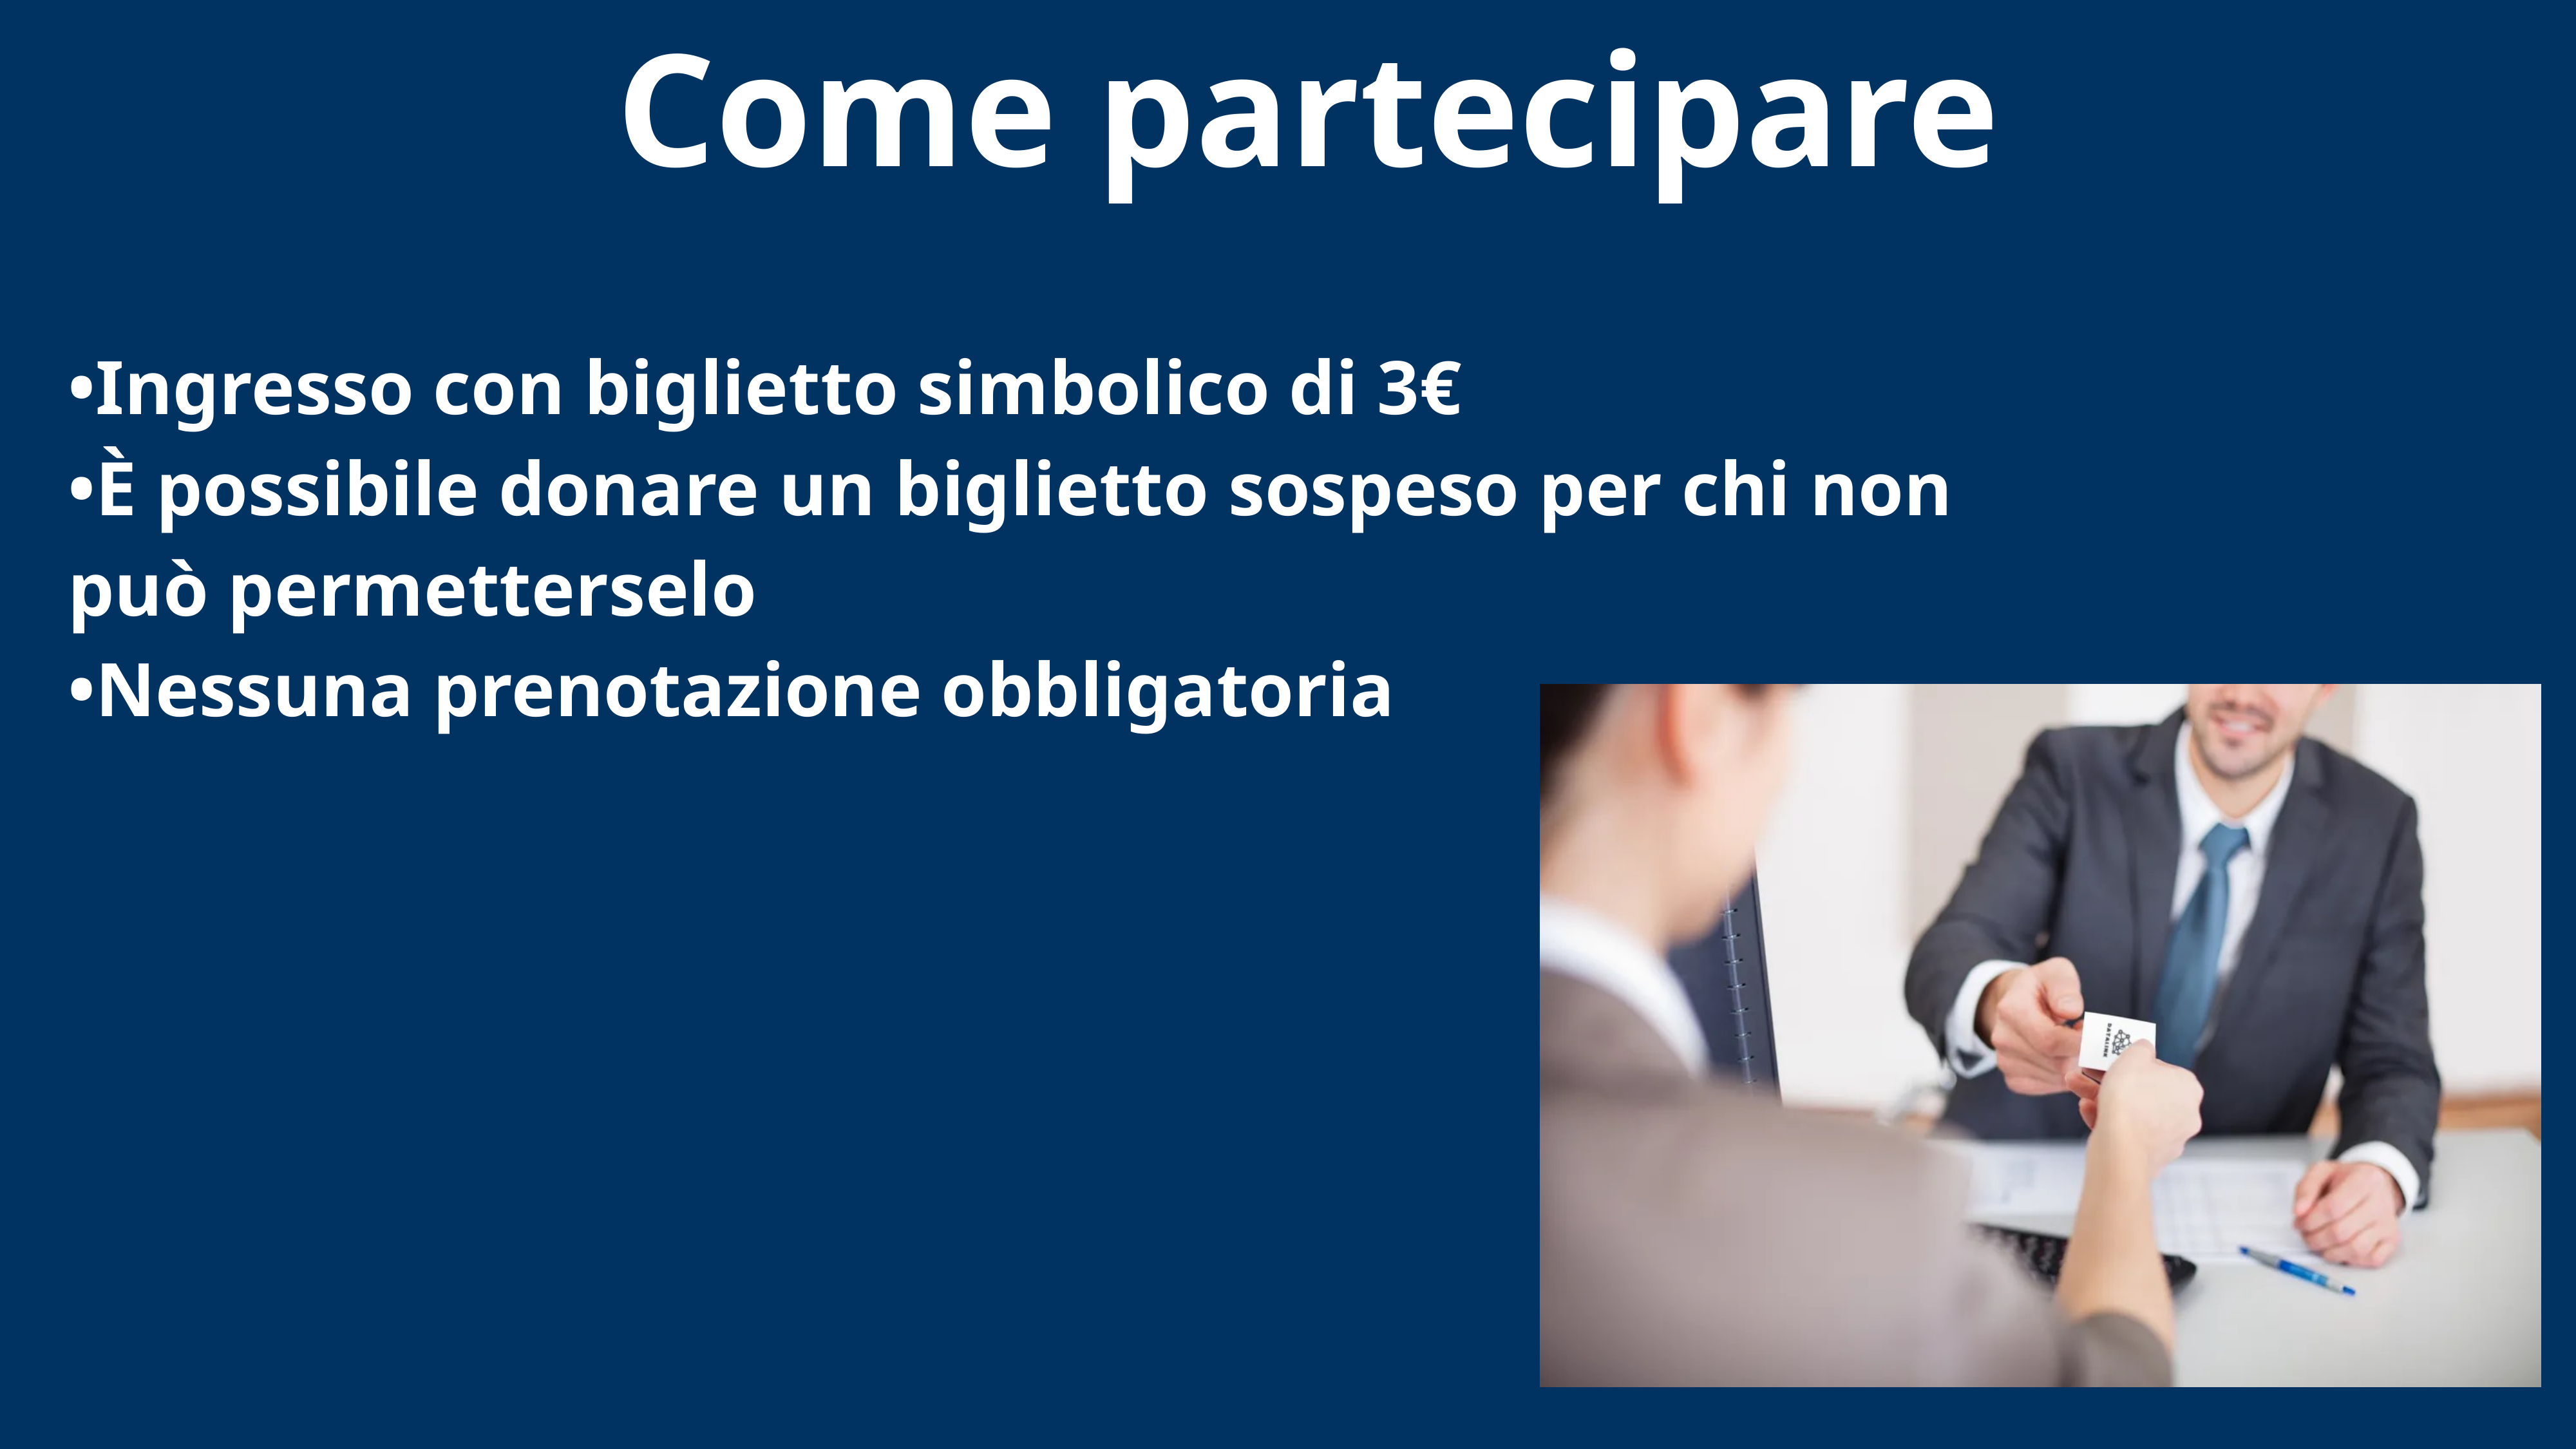

Come partecipare
•Ingresso con biglietto simbolico di 3€
•È possibile donare un biglietto sospeso per chi non può permetterselo
•Nessuna prenotazione obbligatoria